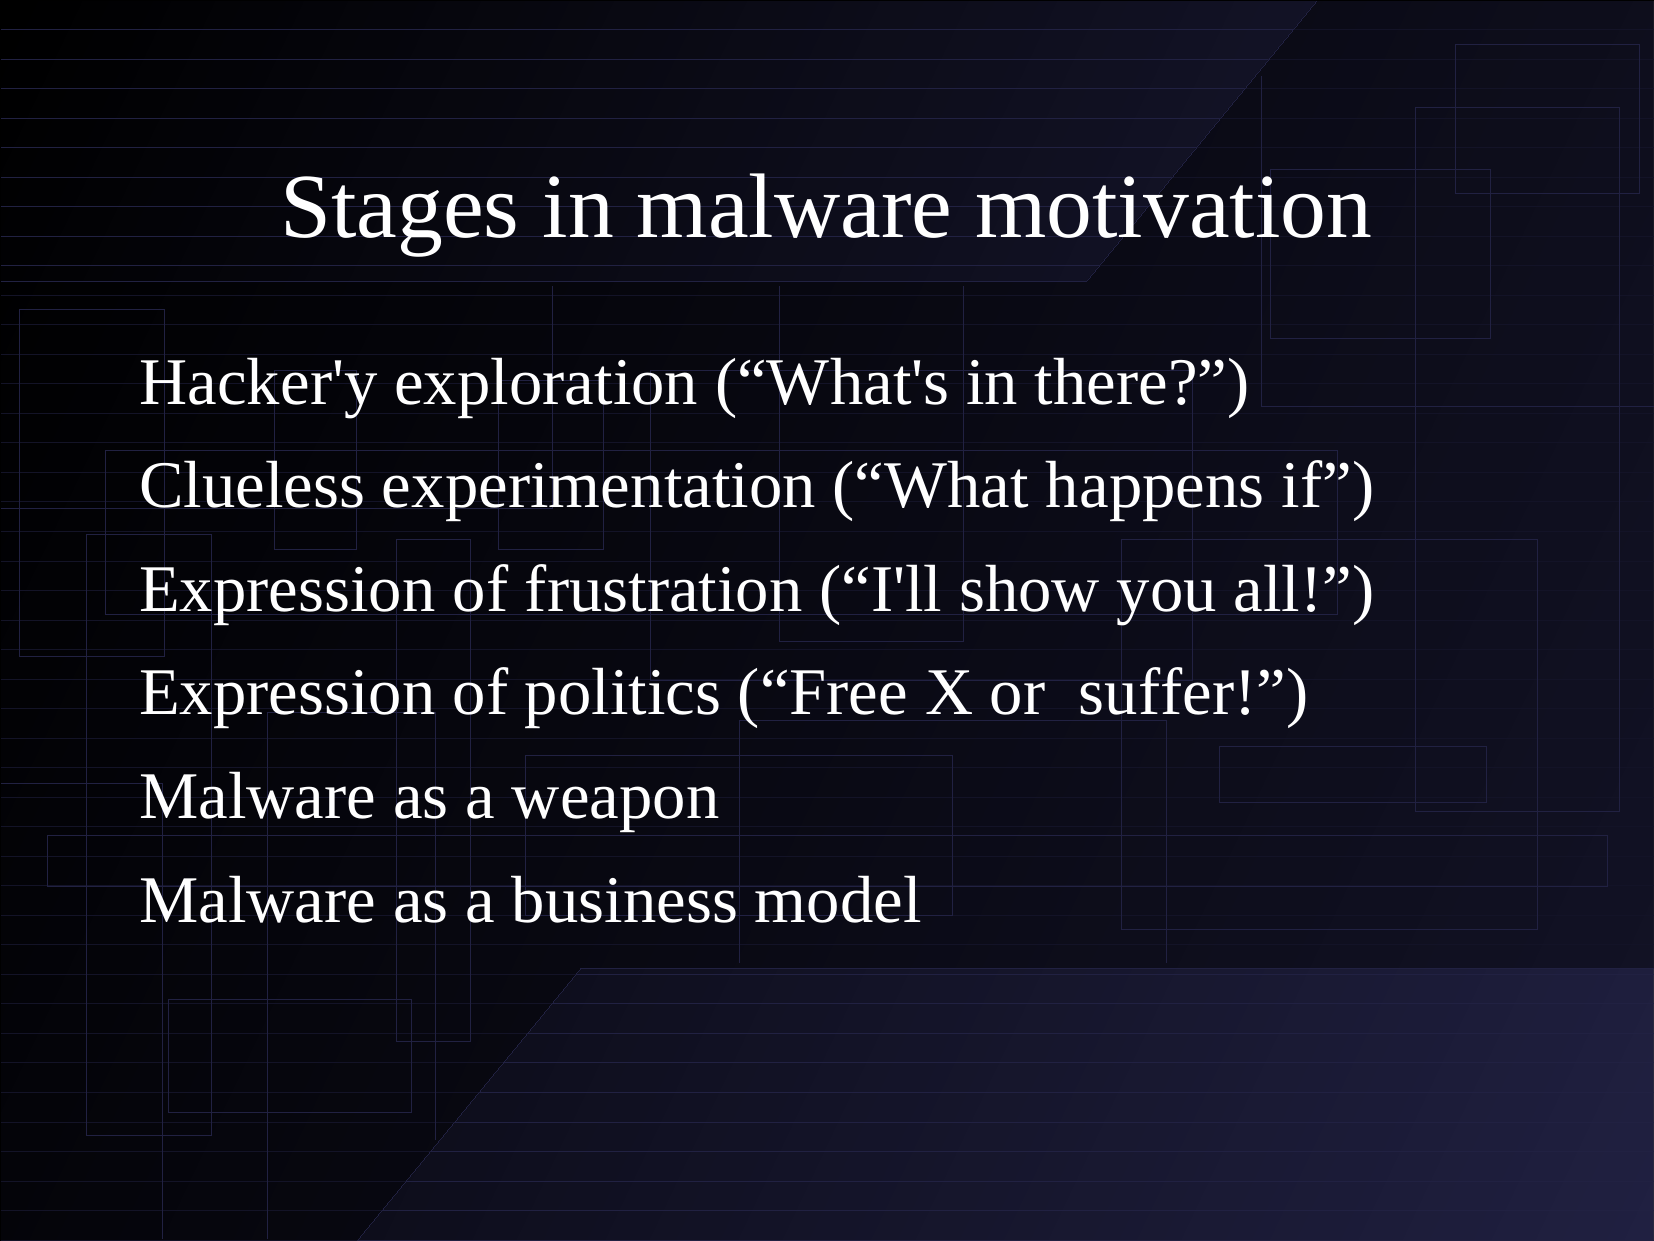

# Stages in malware motivation
Hacker'y exploration (“What's in there?”)
Clueless experimentation (“What happens if”)
Expression of frustration (“I'll show you all!”)
Expression of politics (“Free X or suffer!”)
Malware as a weapon
Malware as a business model